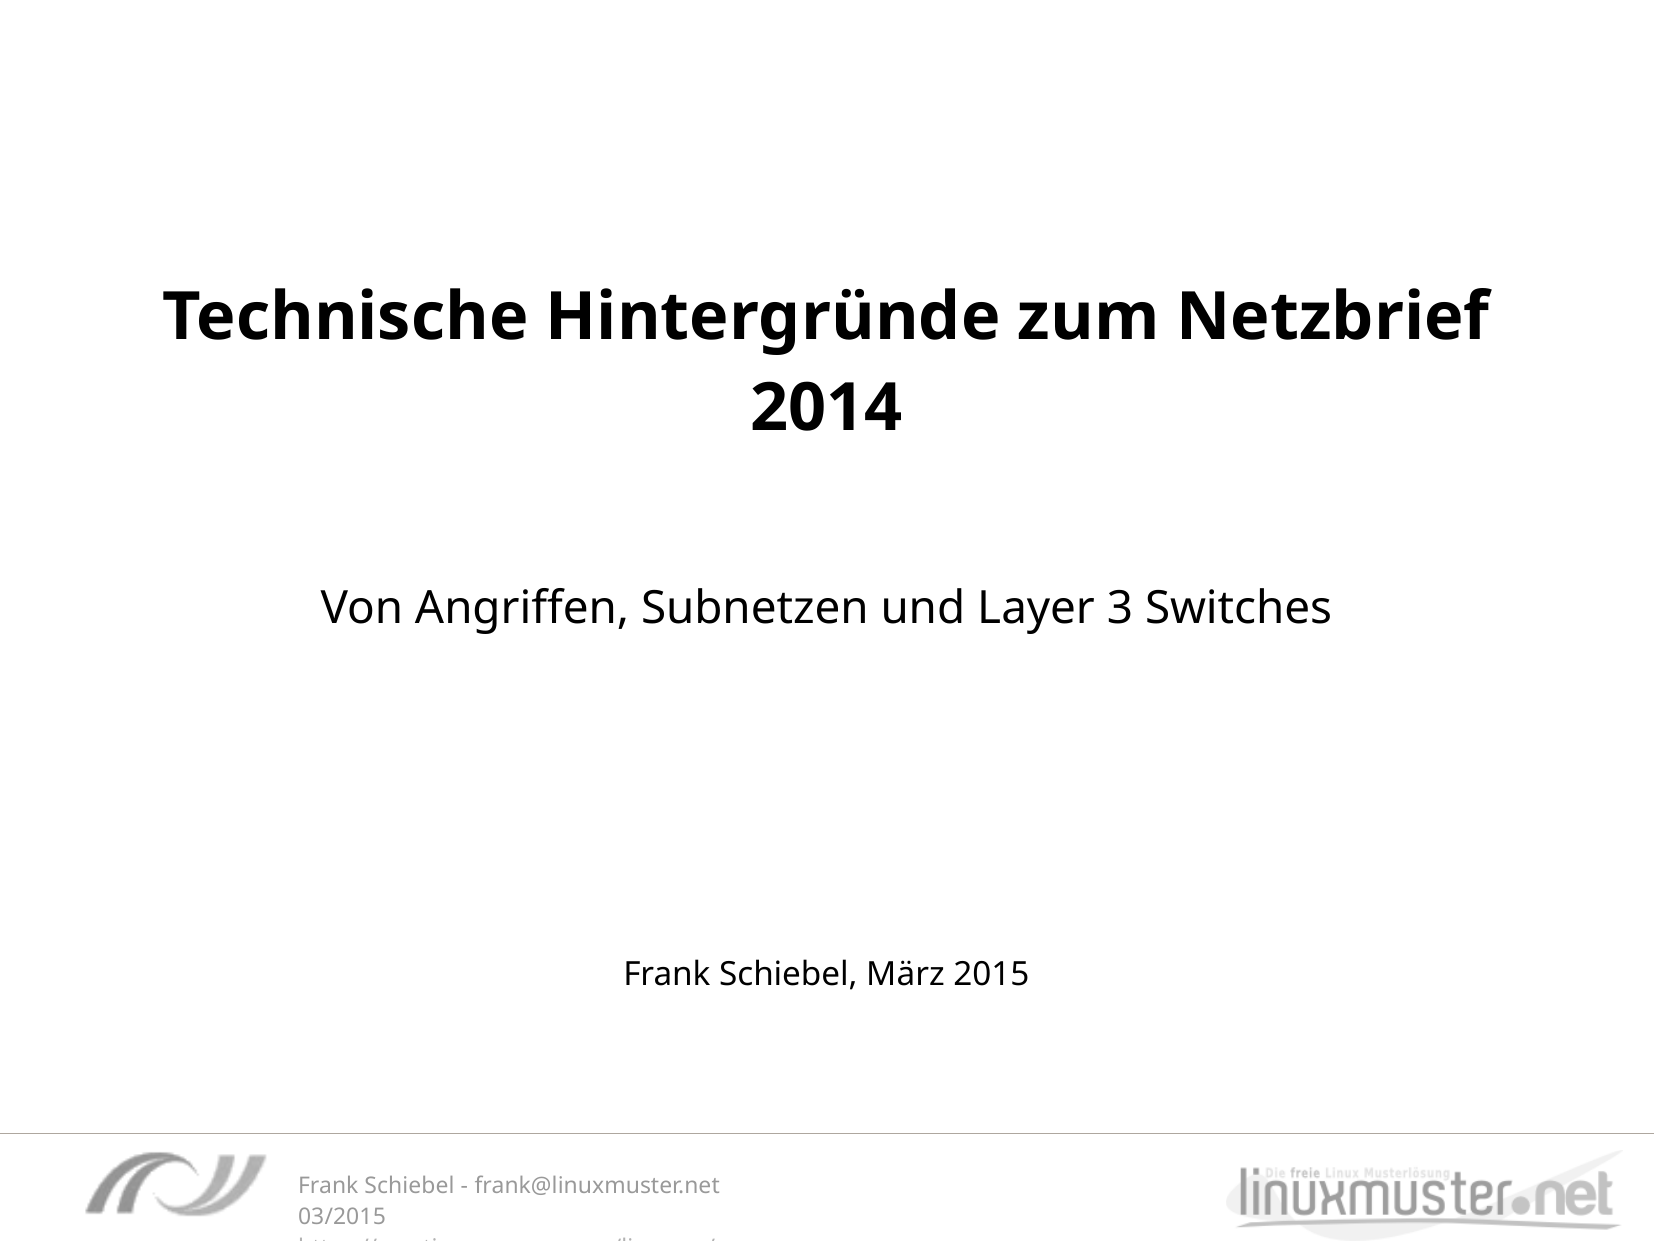

#
Technische Hintergründe zum Netzbrief 2014
Von Angriffen, Subnetzen und Layer 3 Switches
Frank Schiebel, März 2015